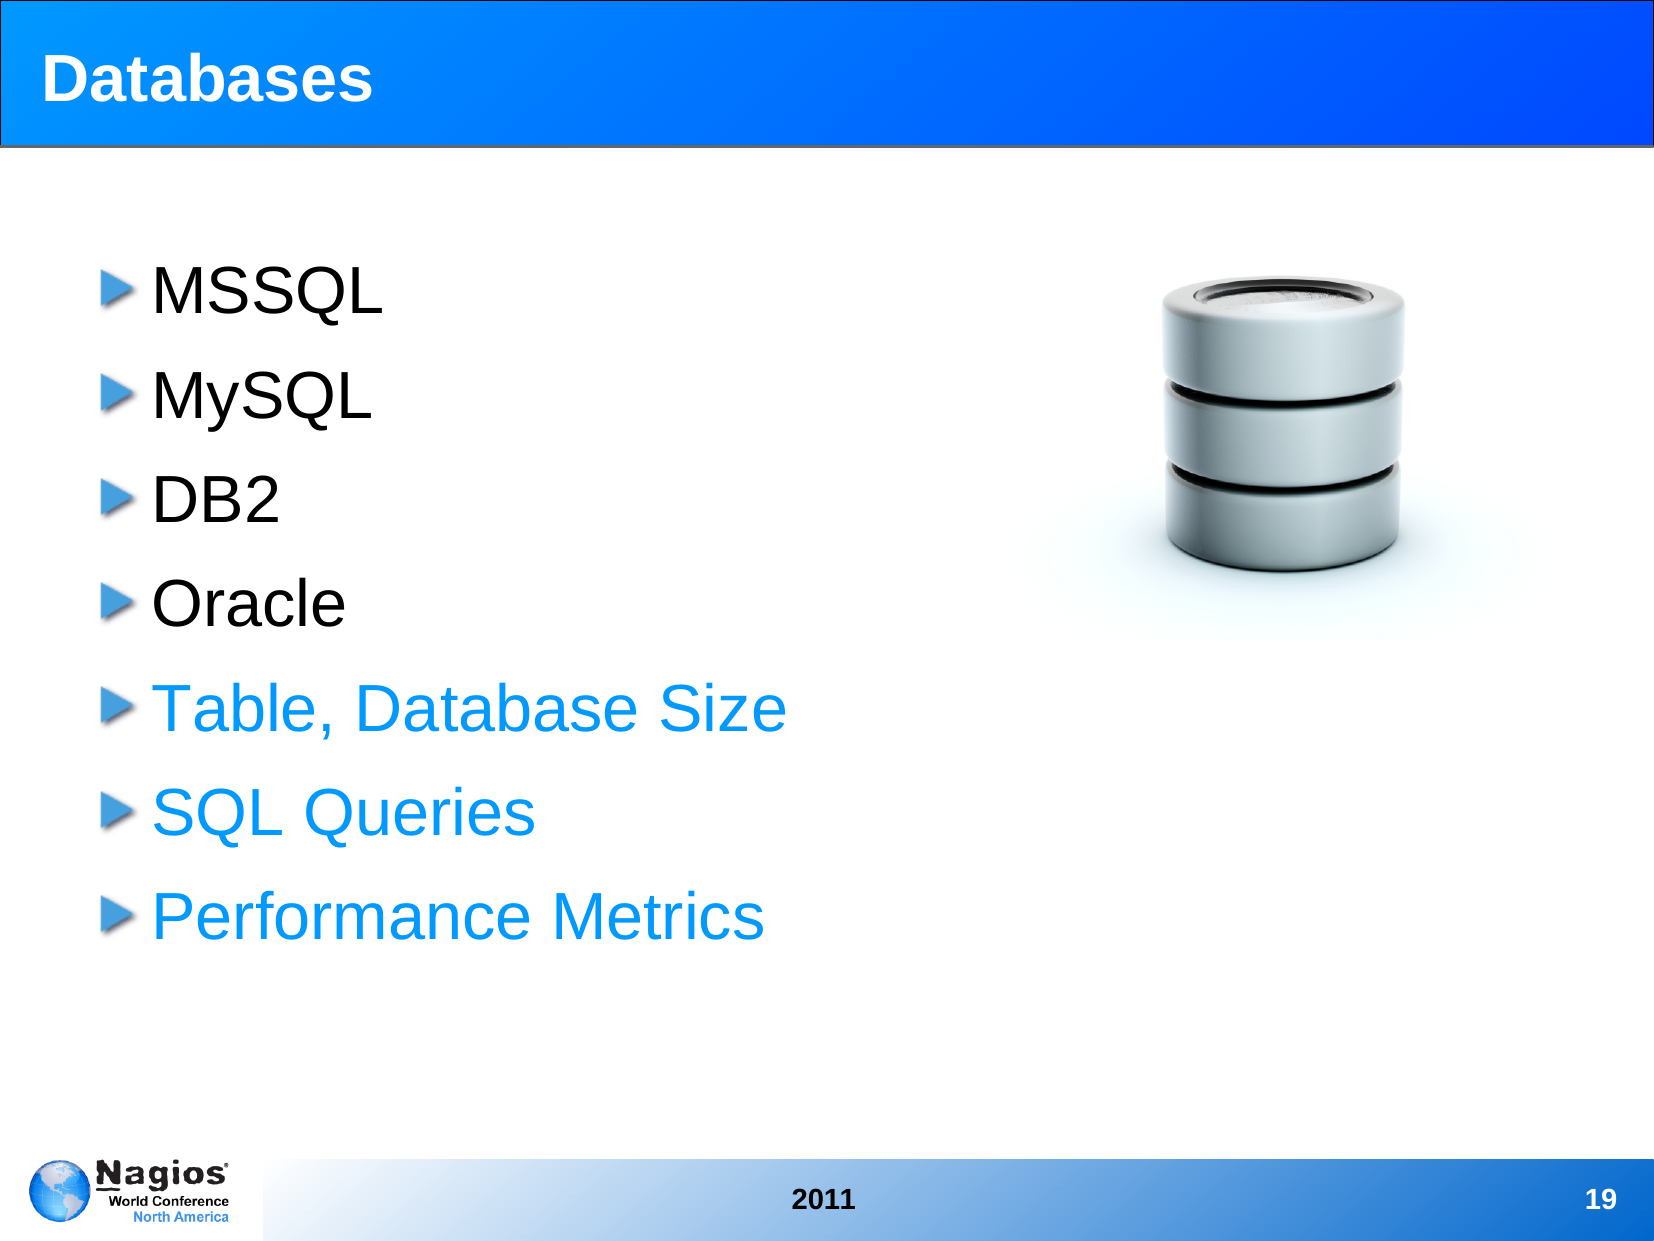

# Databases
MSSQL
MySQL
DB2
Oracle
Table, Database Size
SQL Queries
Performance Metrics
2011
19